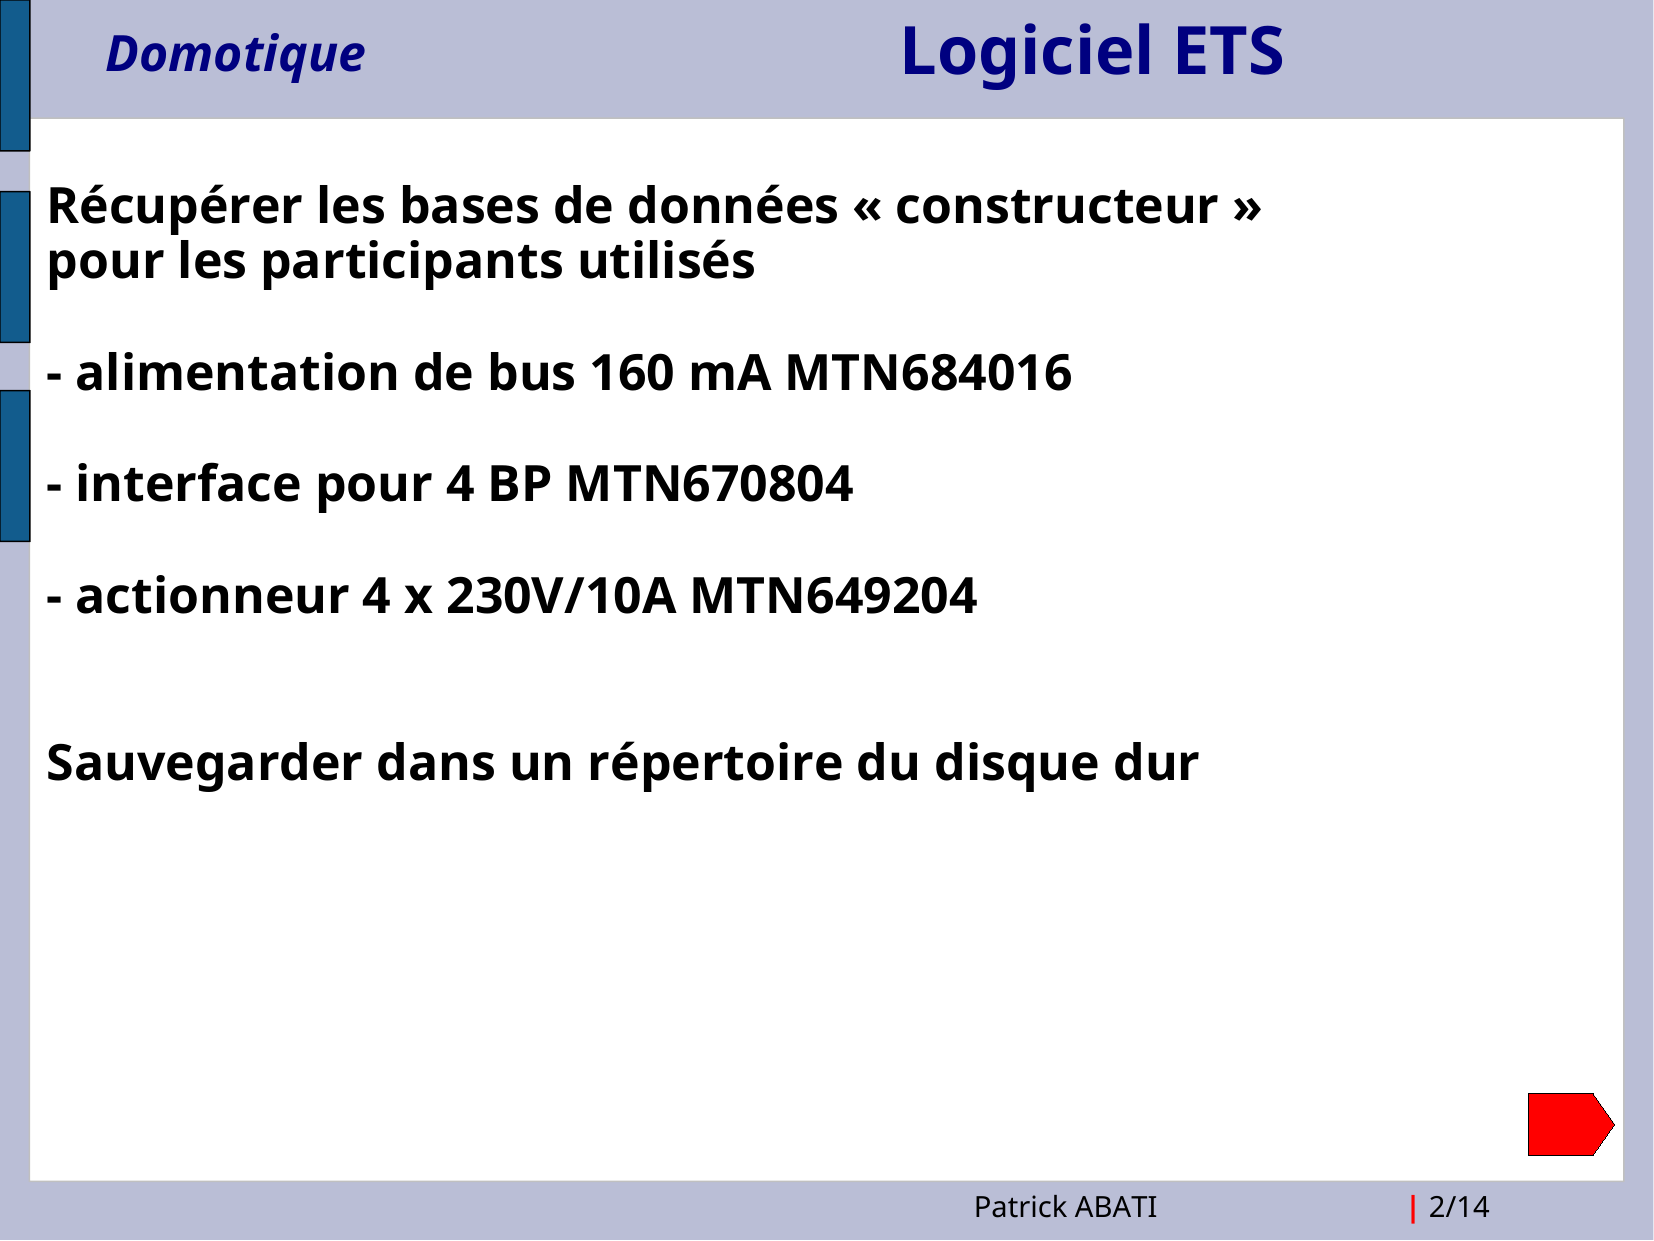

Récupérer les bases de données « constructeur »
pour les participants utilisés
- alimentation de bus 160 mA MTN684016
- interface pour 4 BP MTN670804
- actionneur 4 x 230V/10A MTN649204
Sauvegarder dans un répertoire du disque dur